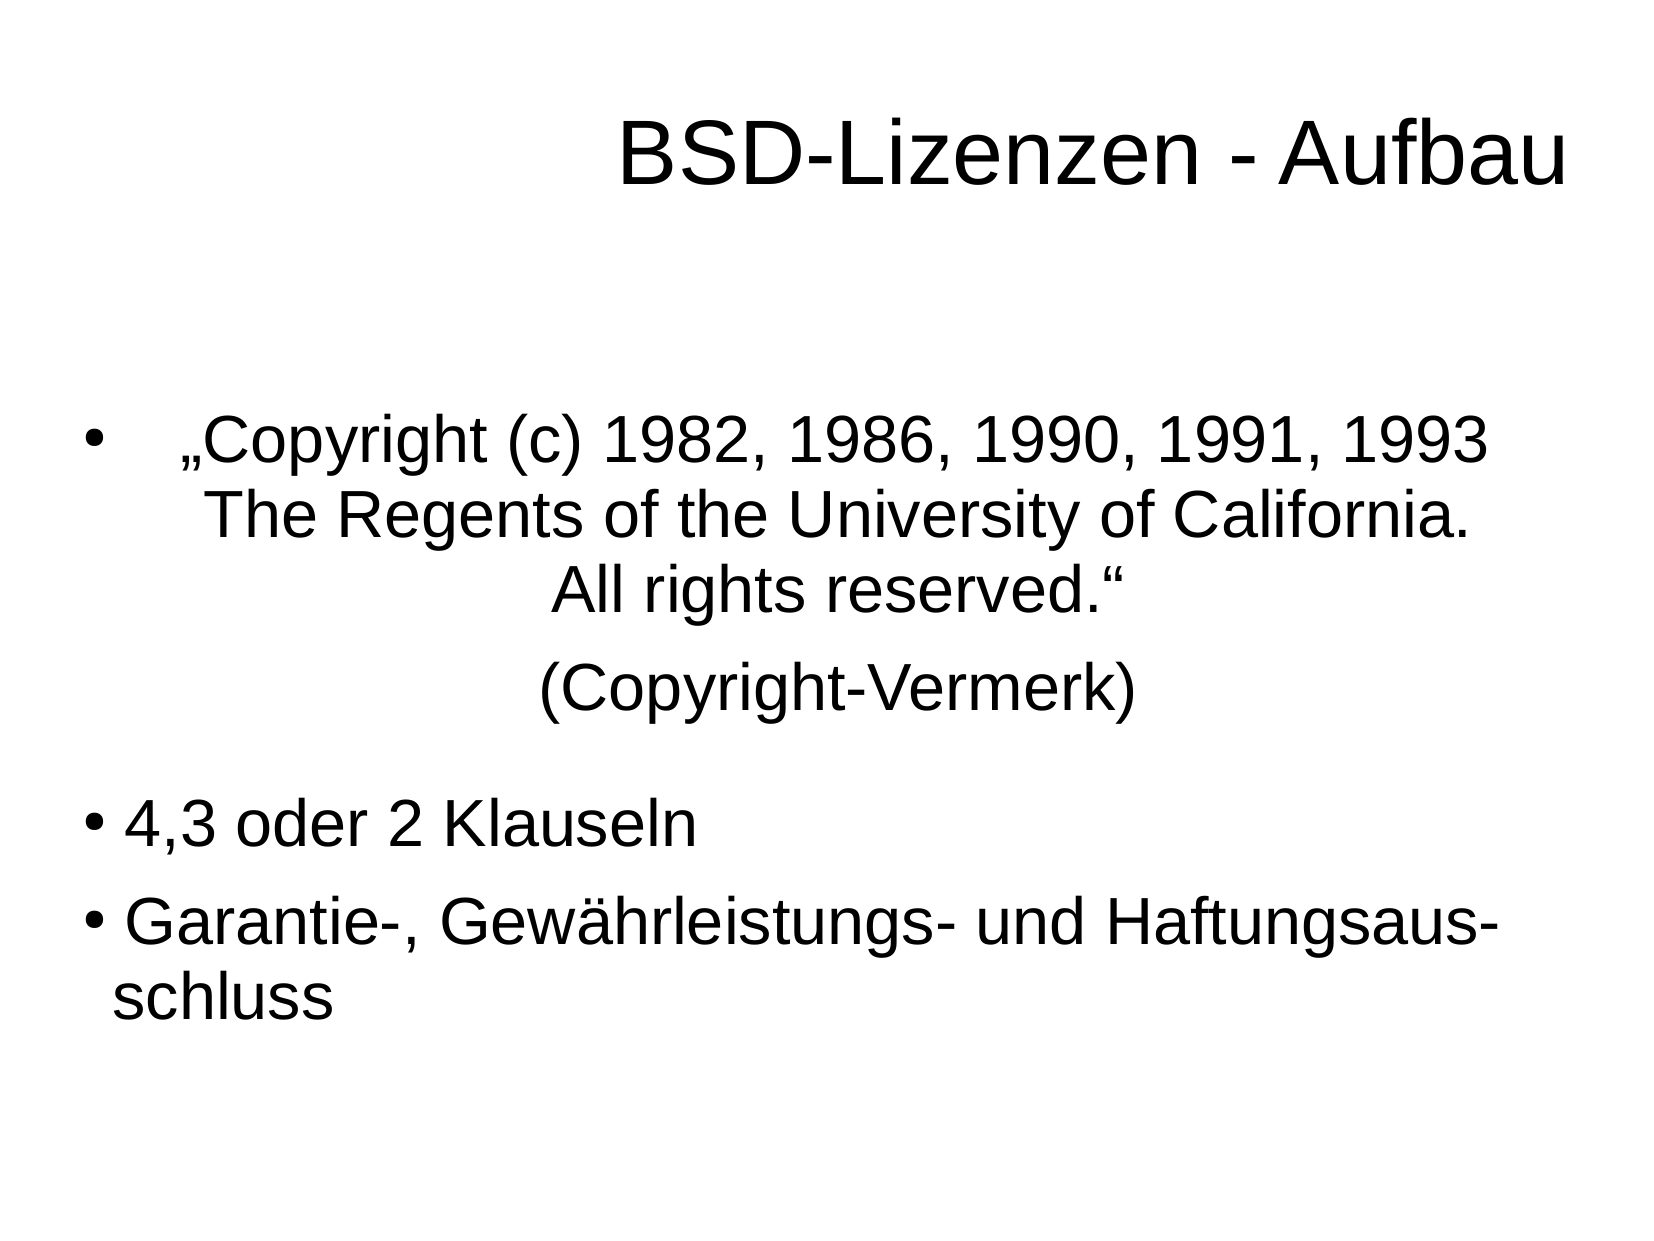

# BSD-Lizenzen - Aufbau
 „Copyright (c) 1982, 1986, 1990, 1991, 1993
The Regents of the University of California.
All rights reserved.“
(Copyright-Vermerk)
 4,3 oder 2 Klauseln
 Garantie-, Gewährleistungs- und Haftungsaus-schluss